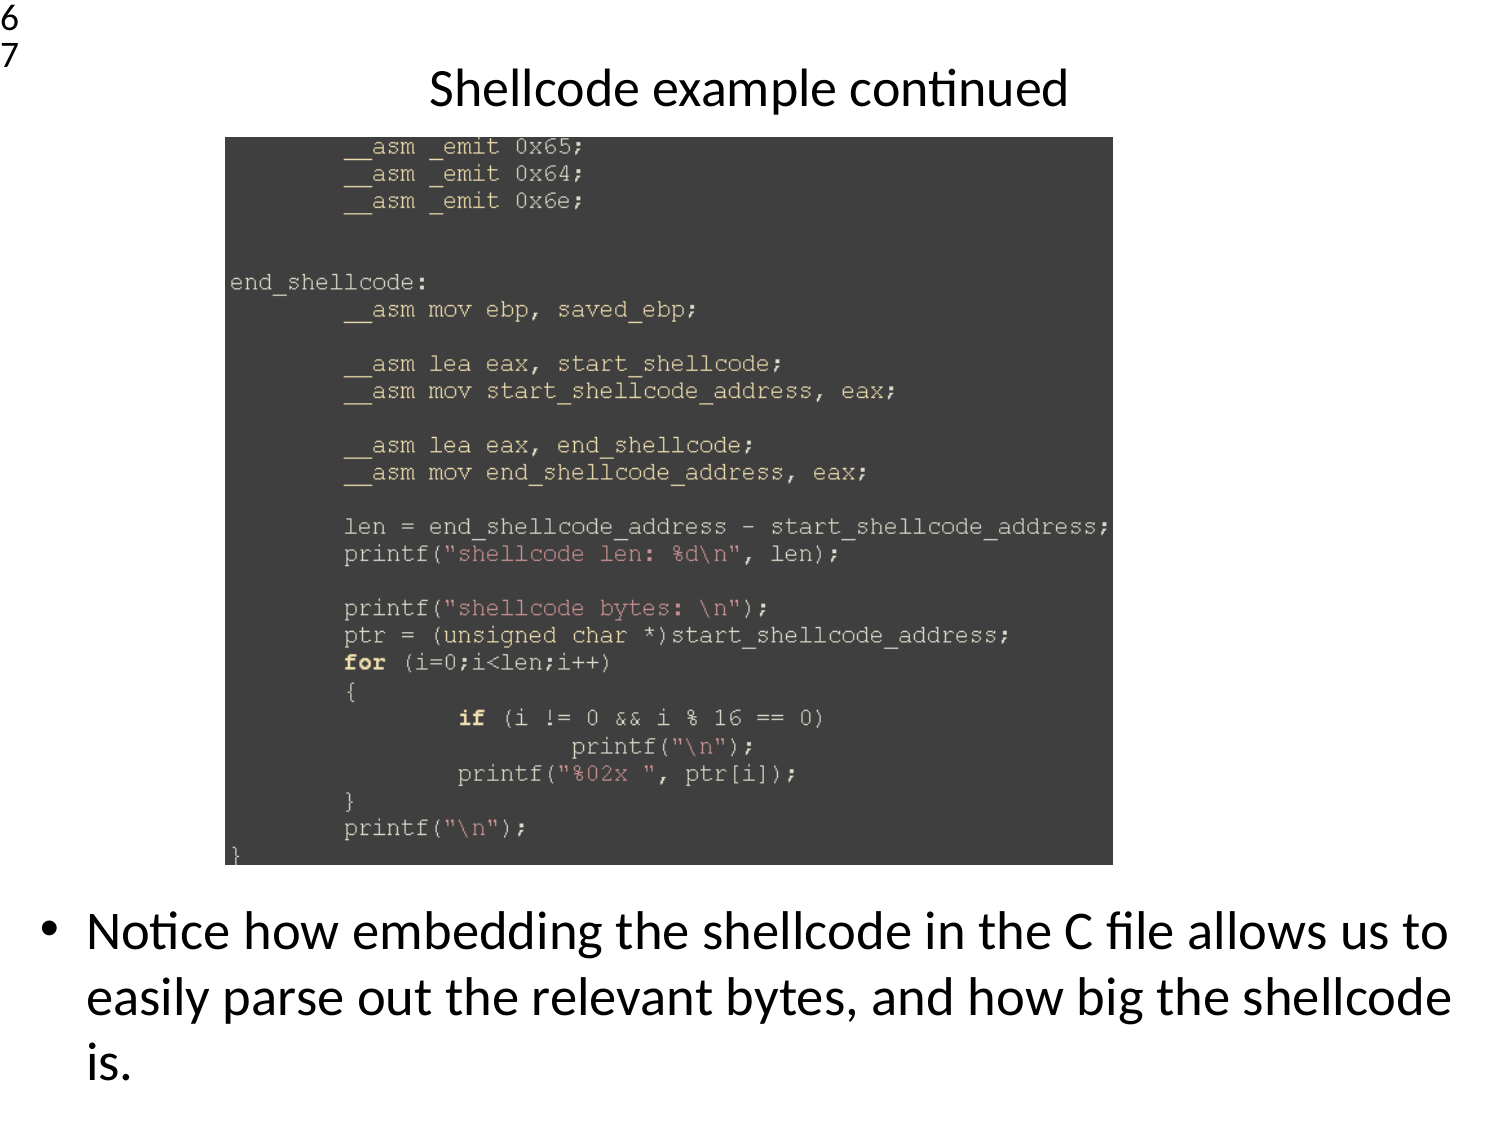

# Shellcode example continued
Notice how embedding the shellcode in the C file allows us to easily parse out the relevant bytes, and how big the shellcode is.